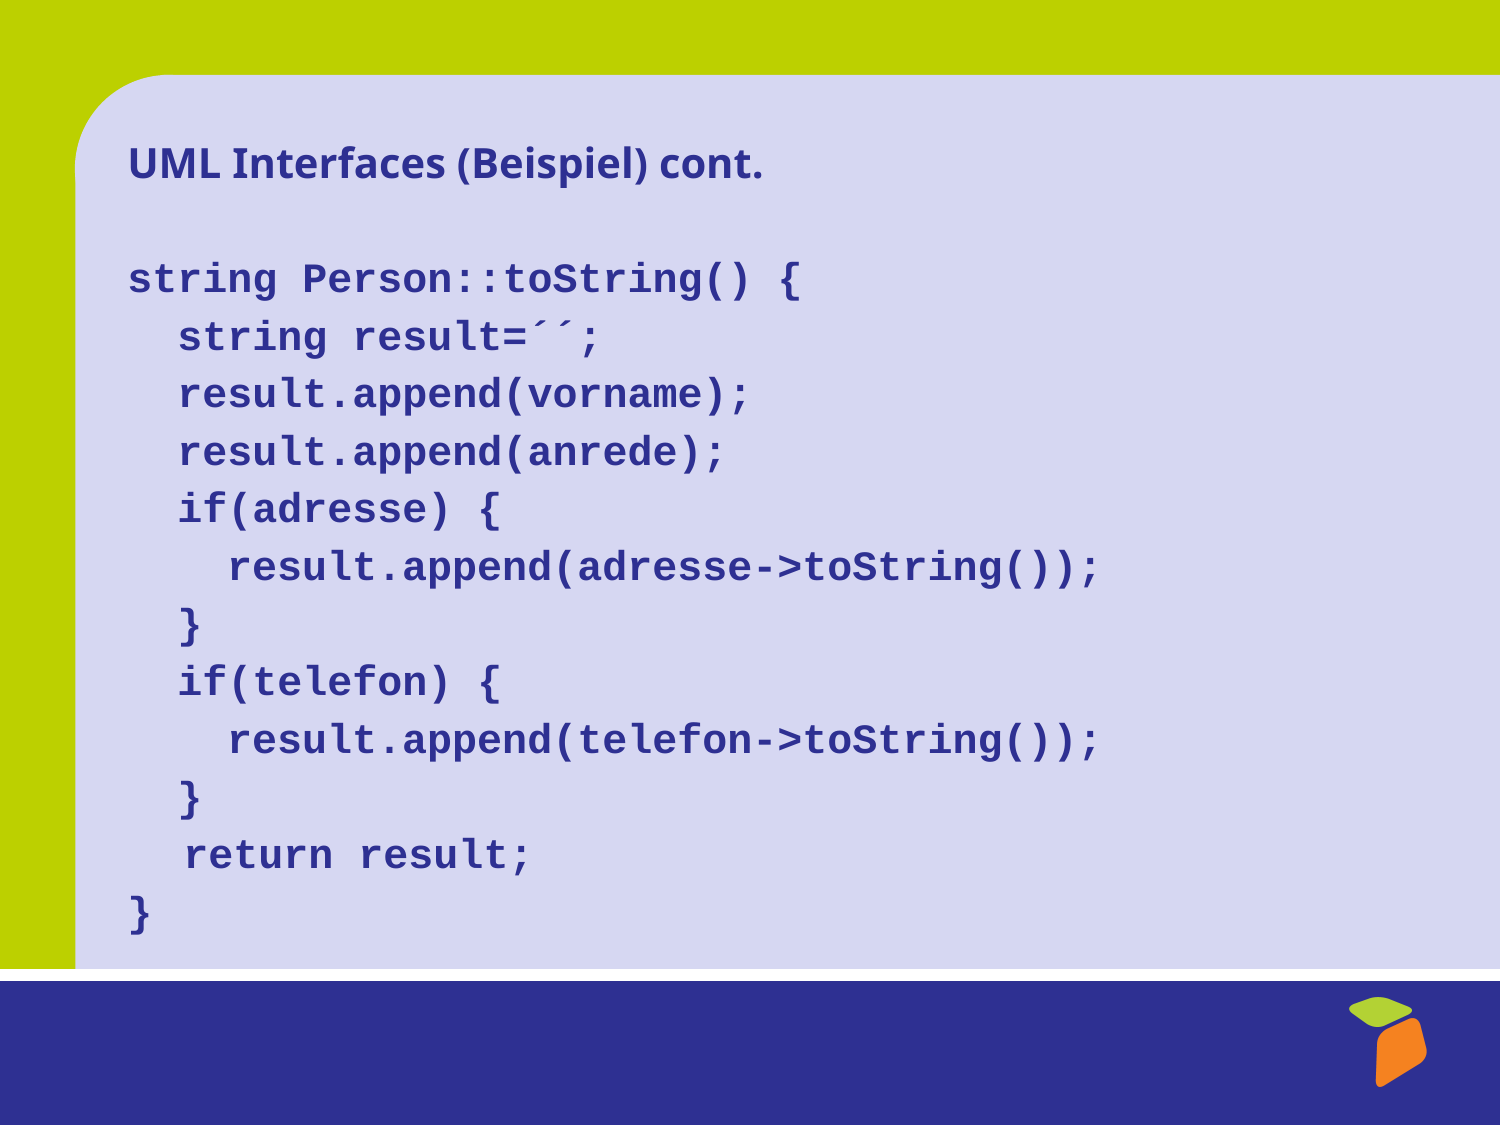

# UML Interfaces (Beispiel) cont.
string Person::toString() {
 string result=´´;
 result.append(vorname);
 result.append(anrede);
 if(adresse) {
 result.append(adresse->toString());
 }
 if(telefon) {
 result.append(telefon->toString());
 }
	return result;
}